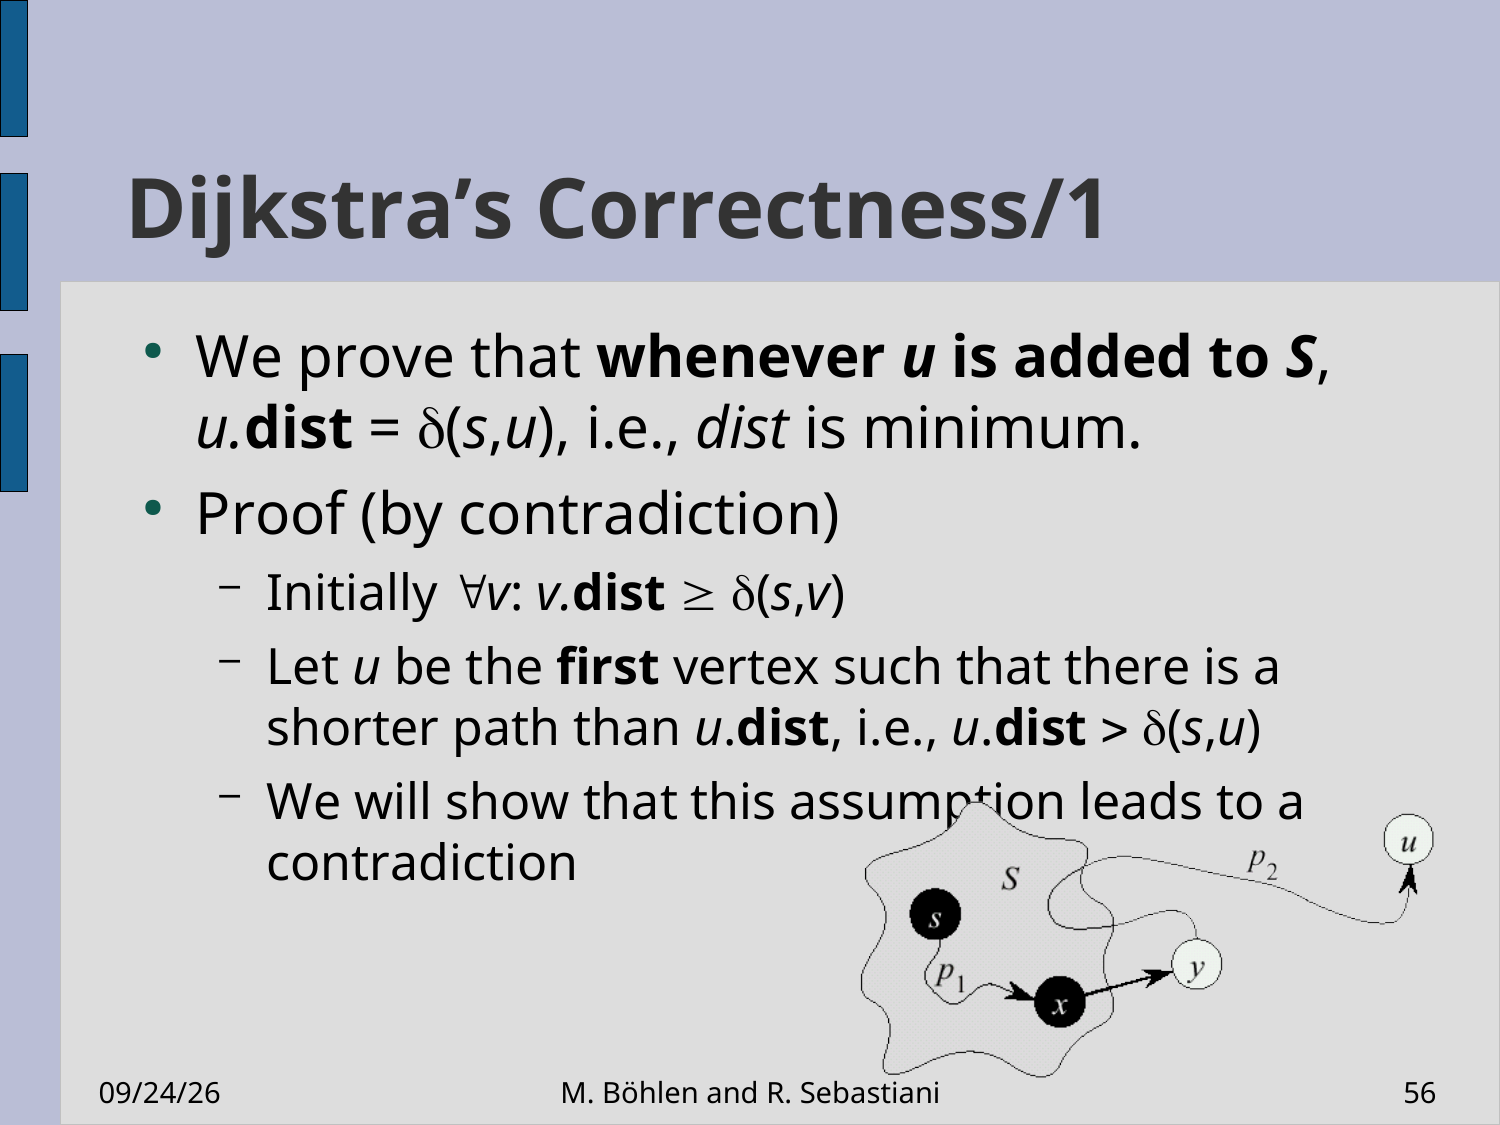

# Dijkstra’s Correctness/1
We prove that whenever u is added to S, u.dist = (s,u), i.e., dist is minimum.
Proof (by contradiction)
Initially v: v.dist  (s,v)
Let u be the first vertex such that there is a shorter path than u.dist, i.e., u.dist  (s,u)
We will show that this assumption leads to a contradiction
M. Böhlen and R. Sebastiani
56